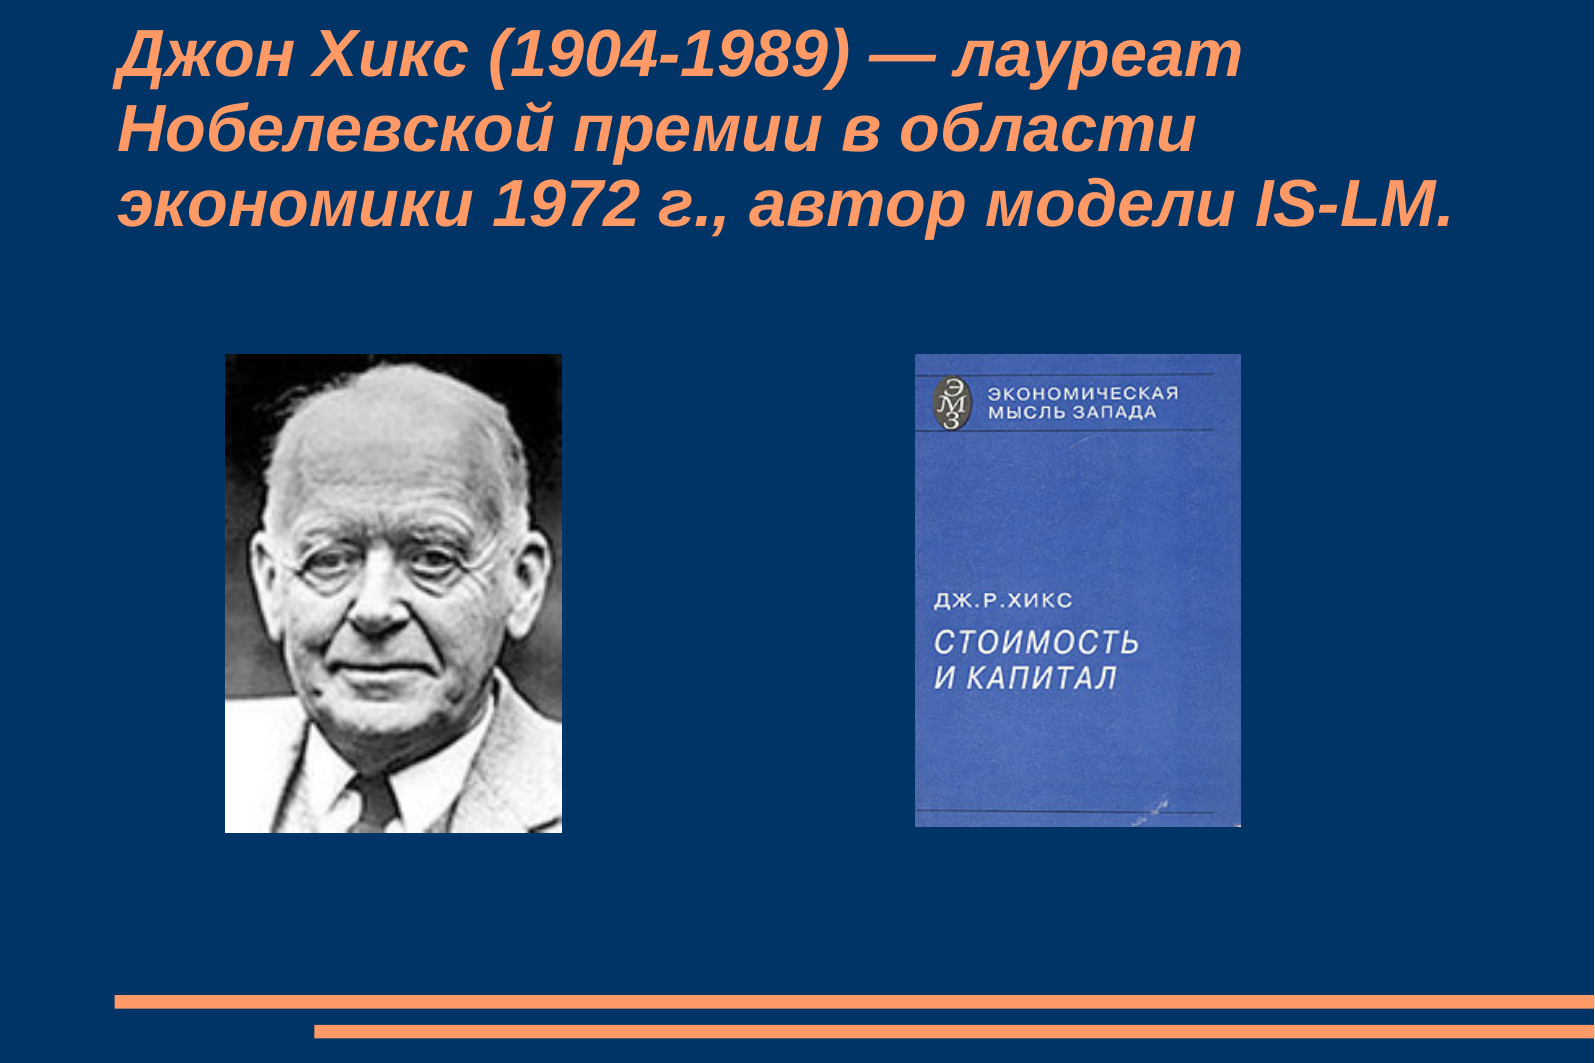

# Джон Хикс (1904-1989) — лауреат Нобелевской премии в области экономики 1972 г., автор модели IS-LM.